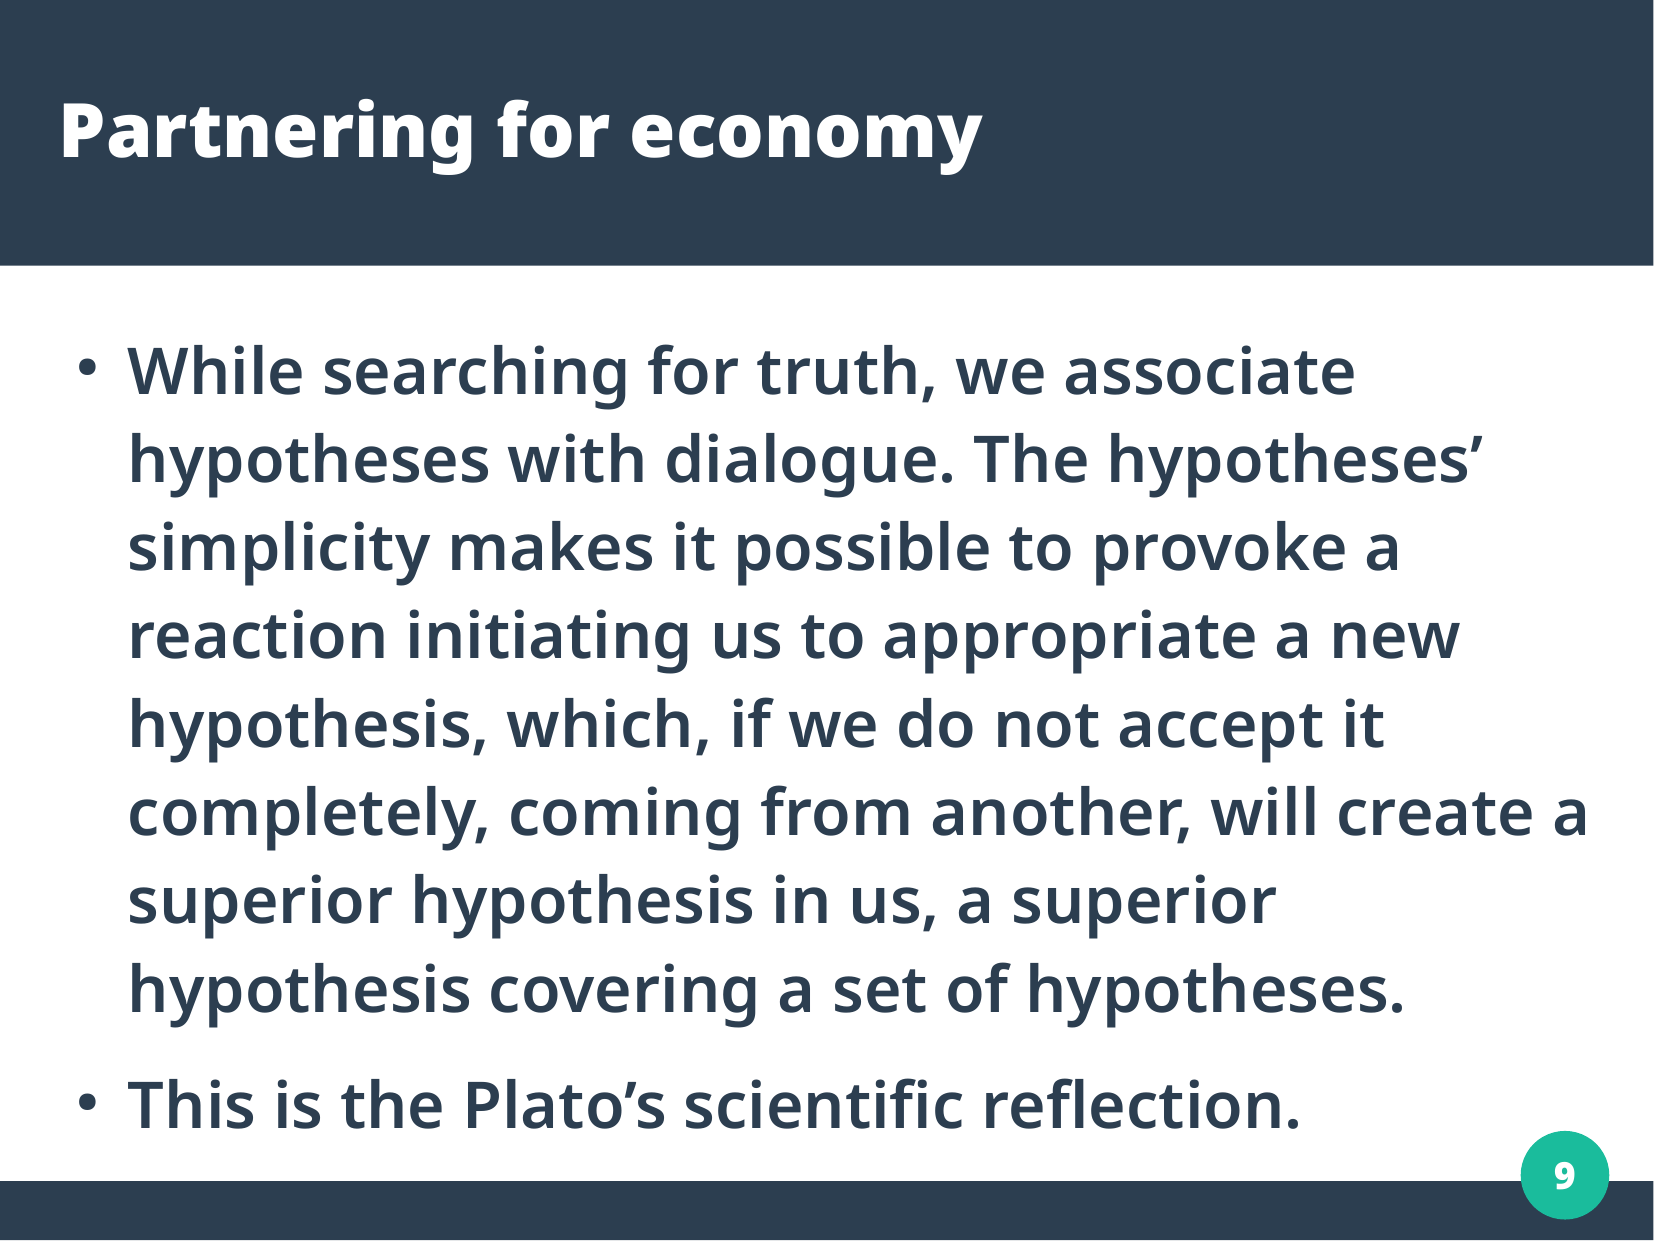

# Partnering for economy
While searching for truth, we associate hypotheses with dialogue. The hypotheses’ simplicity makes it possible to provoke a reaction initiating us to appropriate a new hypothesis, which, if we do not accept it completely, coming from another, will create a superior hypothesis in us, a superior hypothesis covering a set of hypotheses.
This is the Plato’s scientific reflection.
9